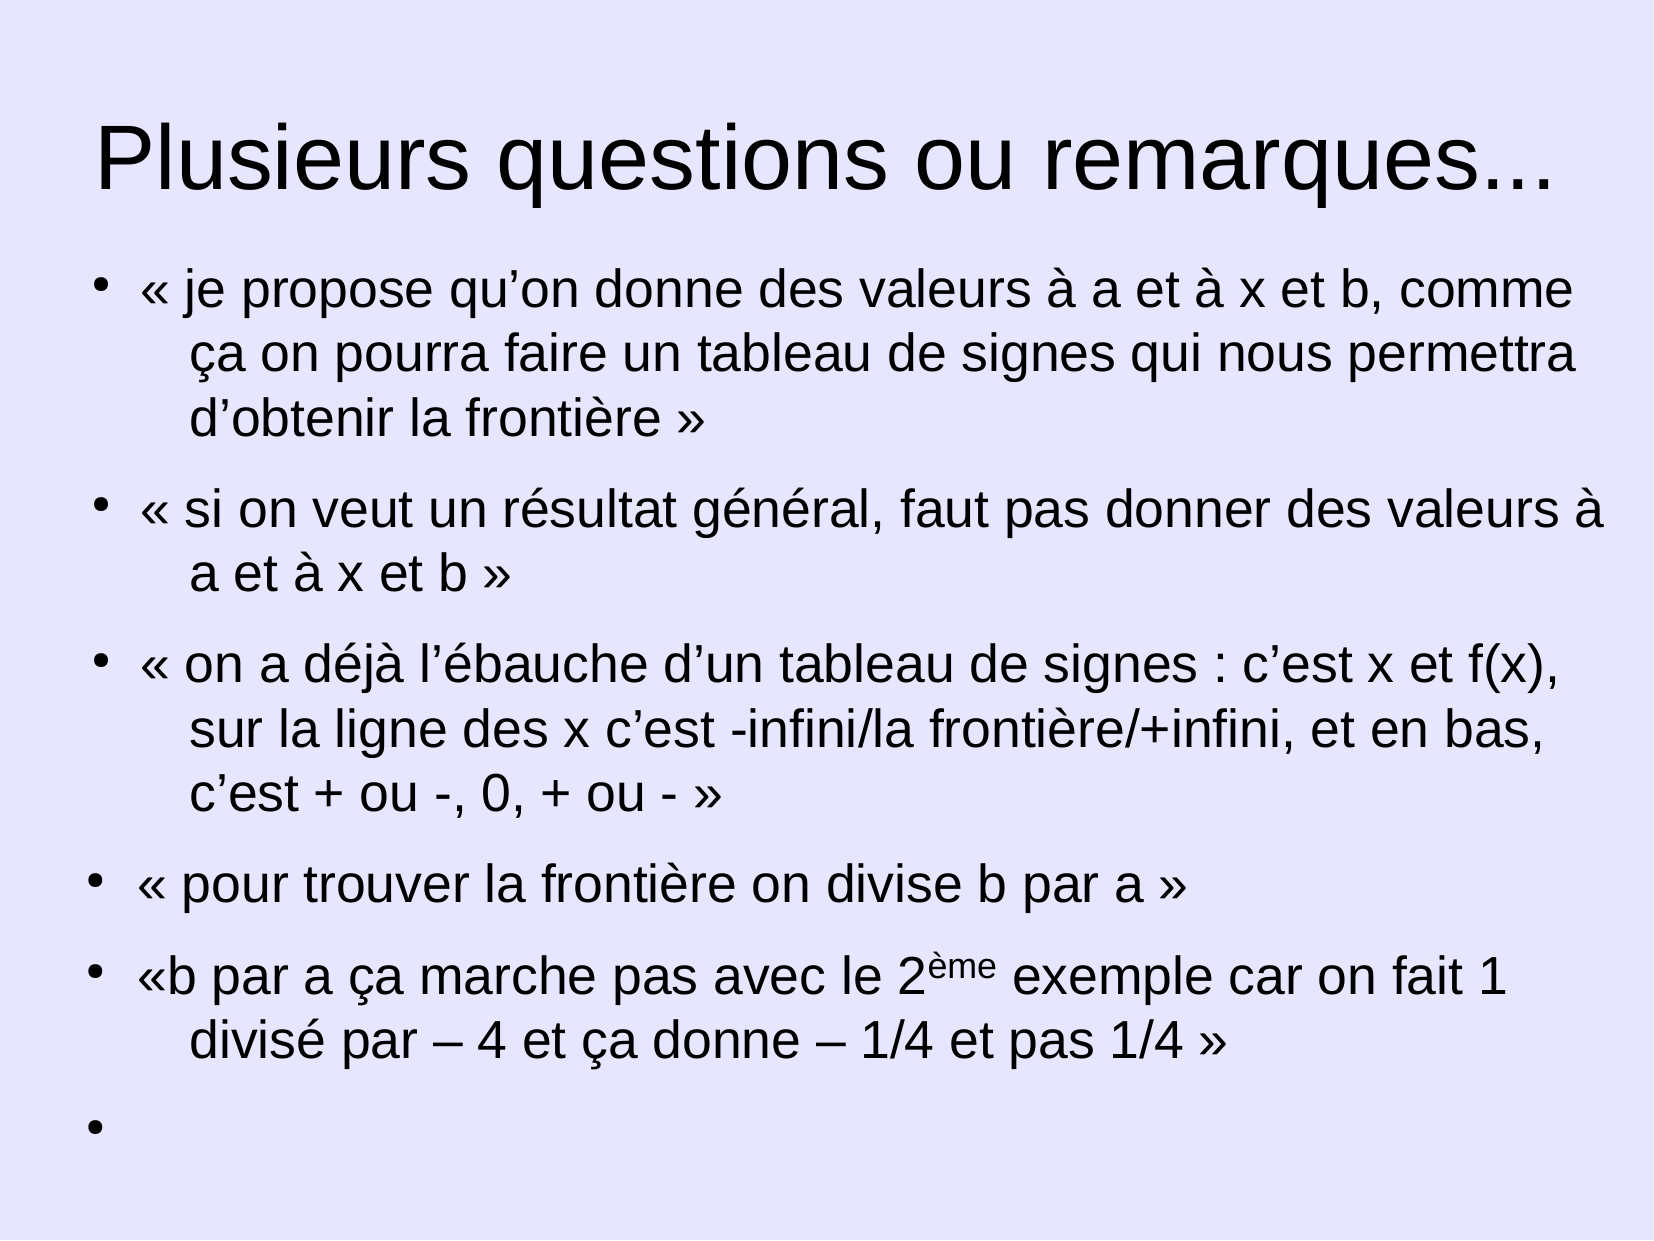

# Plusieurs questions ou remarques...
« je propose qu’on donne des valeurs à a et à x et b, comme ça on pourra faire un tableau de signes qui nous permettra d’obtenir la frontière »
« si on veut un résultat général, faut pas donner des valeurs à a et à x et b »
« on a déjà l’ébauche d’un tableau de signes : c’est x et f(x), sur la ligne des x c’est -infini/la frontière/+infini, et en bas, c’est + ou -, 0, + ou - »
« pour trouver la frontière on divise b par a »
«b par a ça marche pas avec le 2ème exemple car on fait 1 divisé par – 4 et ça donne – 1/4 et pas 1/4 »